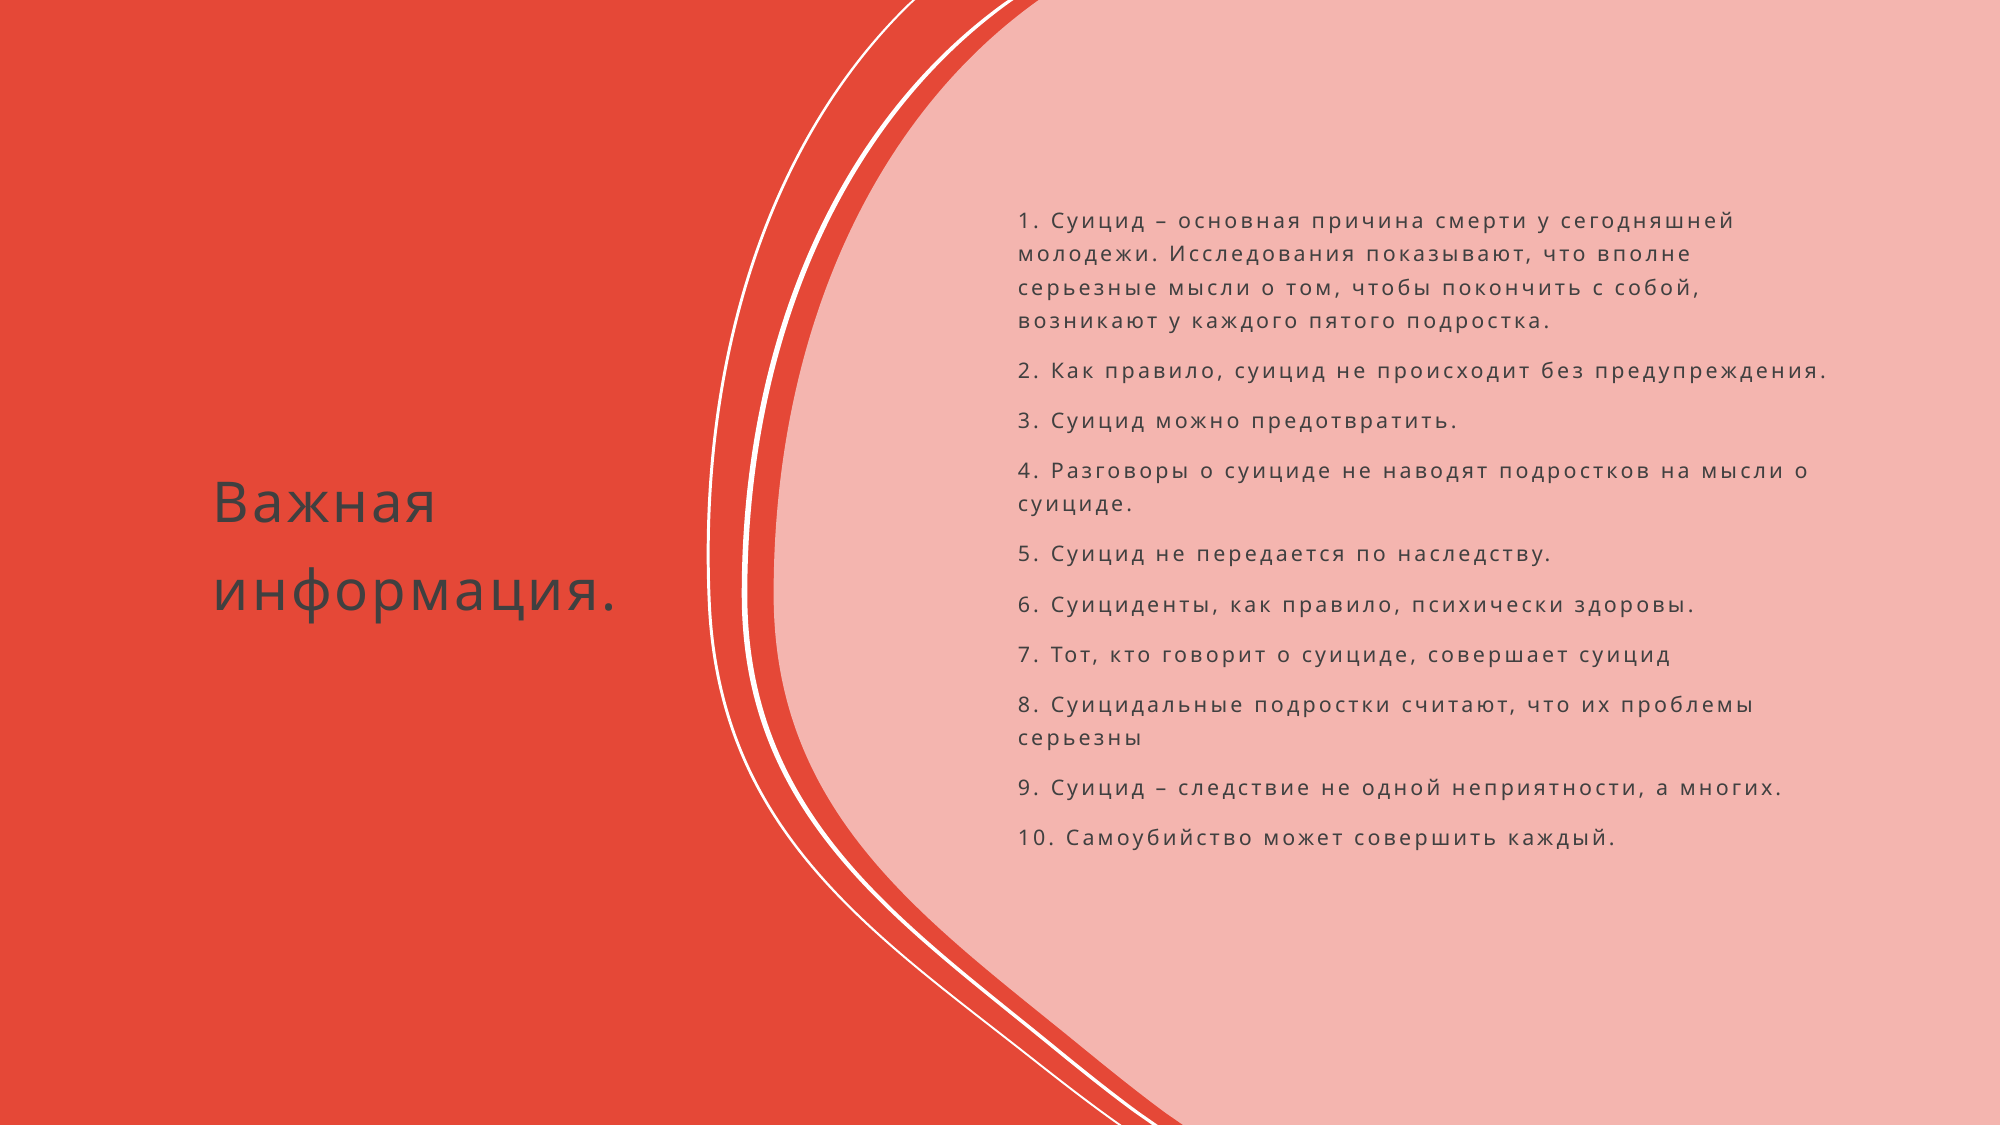

# Важная информация.
1. Суицид – основная причина смерти у сегодняшней молодежи. Исследования показывают, что вполне серьезные мысли о том, чтобы покончить с собой, возникают у каждого пятого подростка.
2. Как правило, суицид не происходит без предупреждения.
3. Суицид можно предотвратить.
4. Разговоры о суициде не наводят подростков на мысли о суициде.
5. Суицид не передается по наследству.
6. Суициденты, как правило, психически здоровы.
7. Тот, кто говорит о суициде, совершает суицид
8. Суицидальные подростки считают, что их проблемы серьезны
9. Суицид – следствие не одной неприятности, а многих.
10. Самоубийство может совершить каждый.